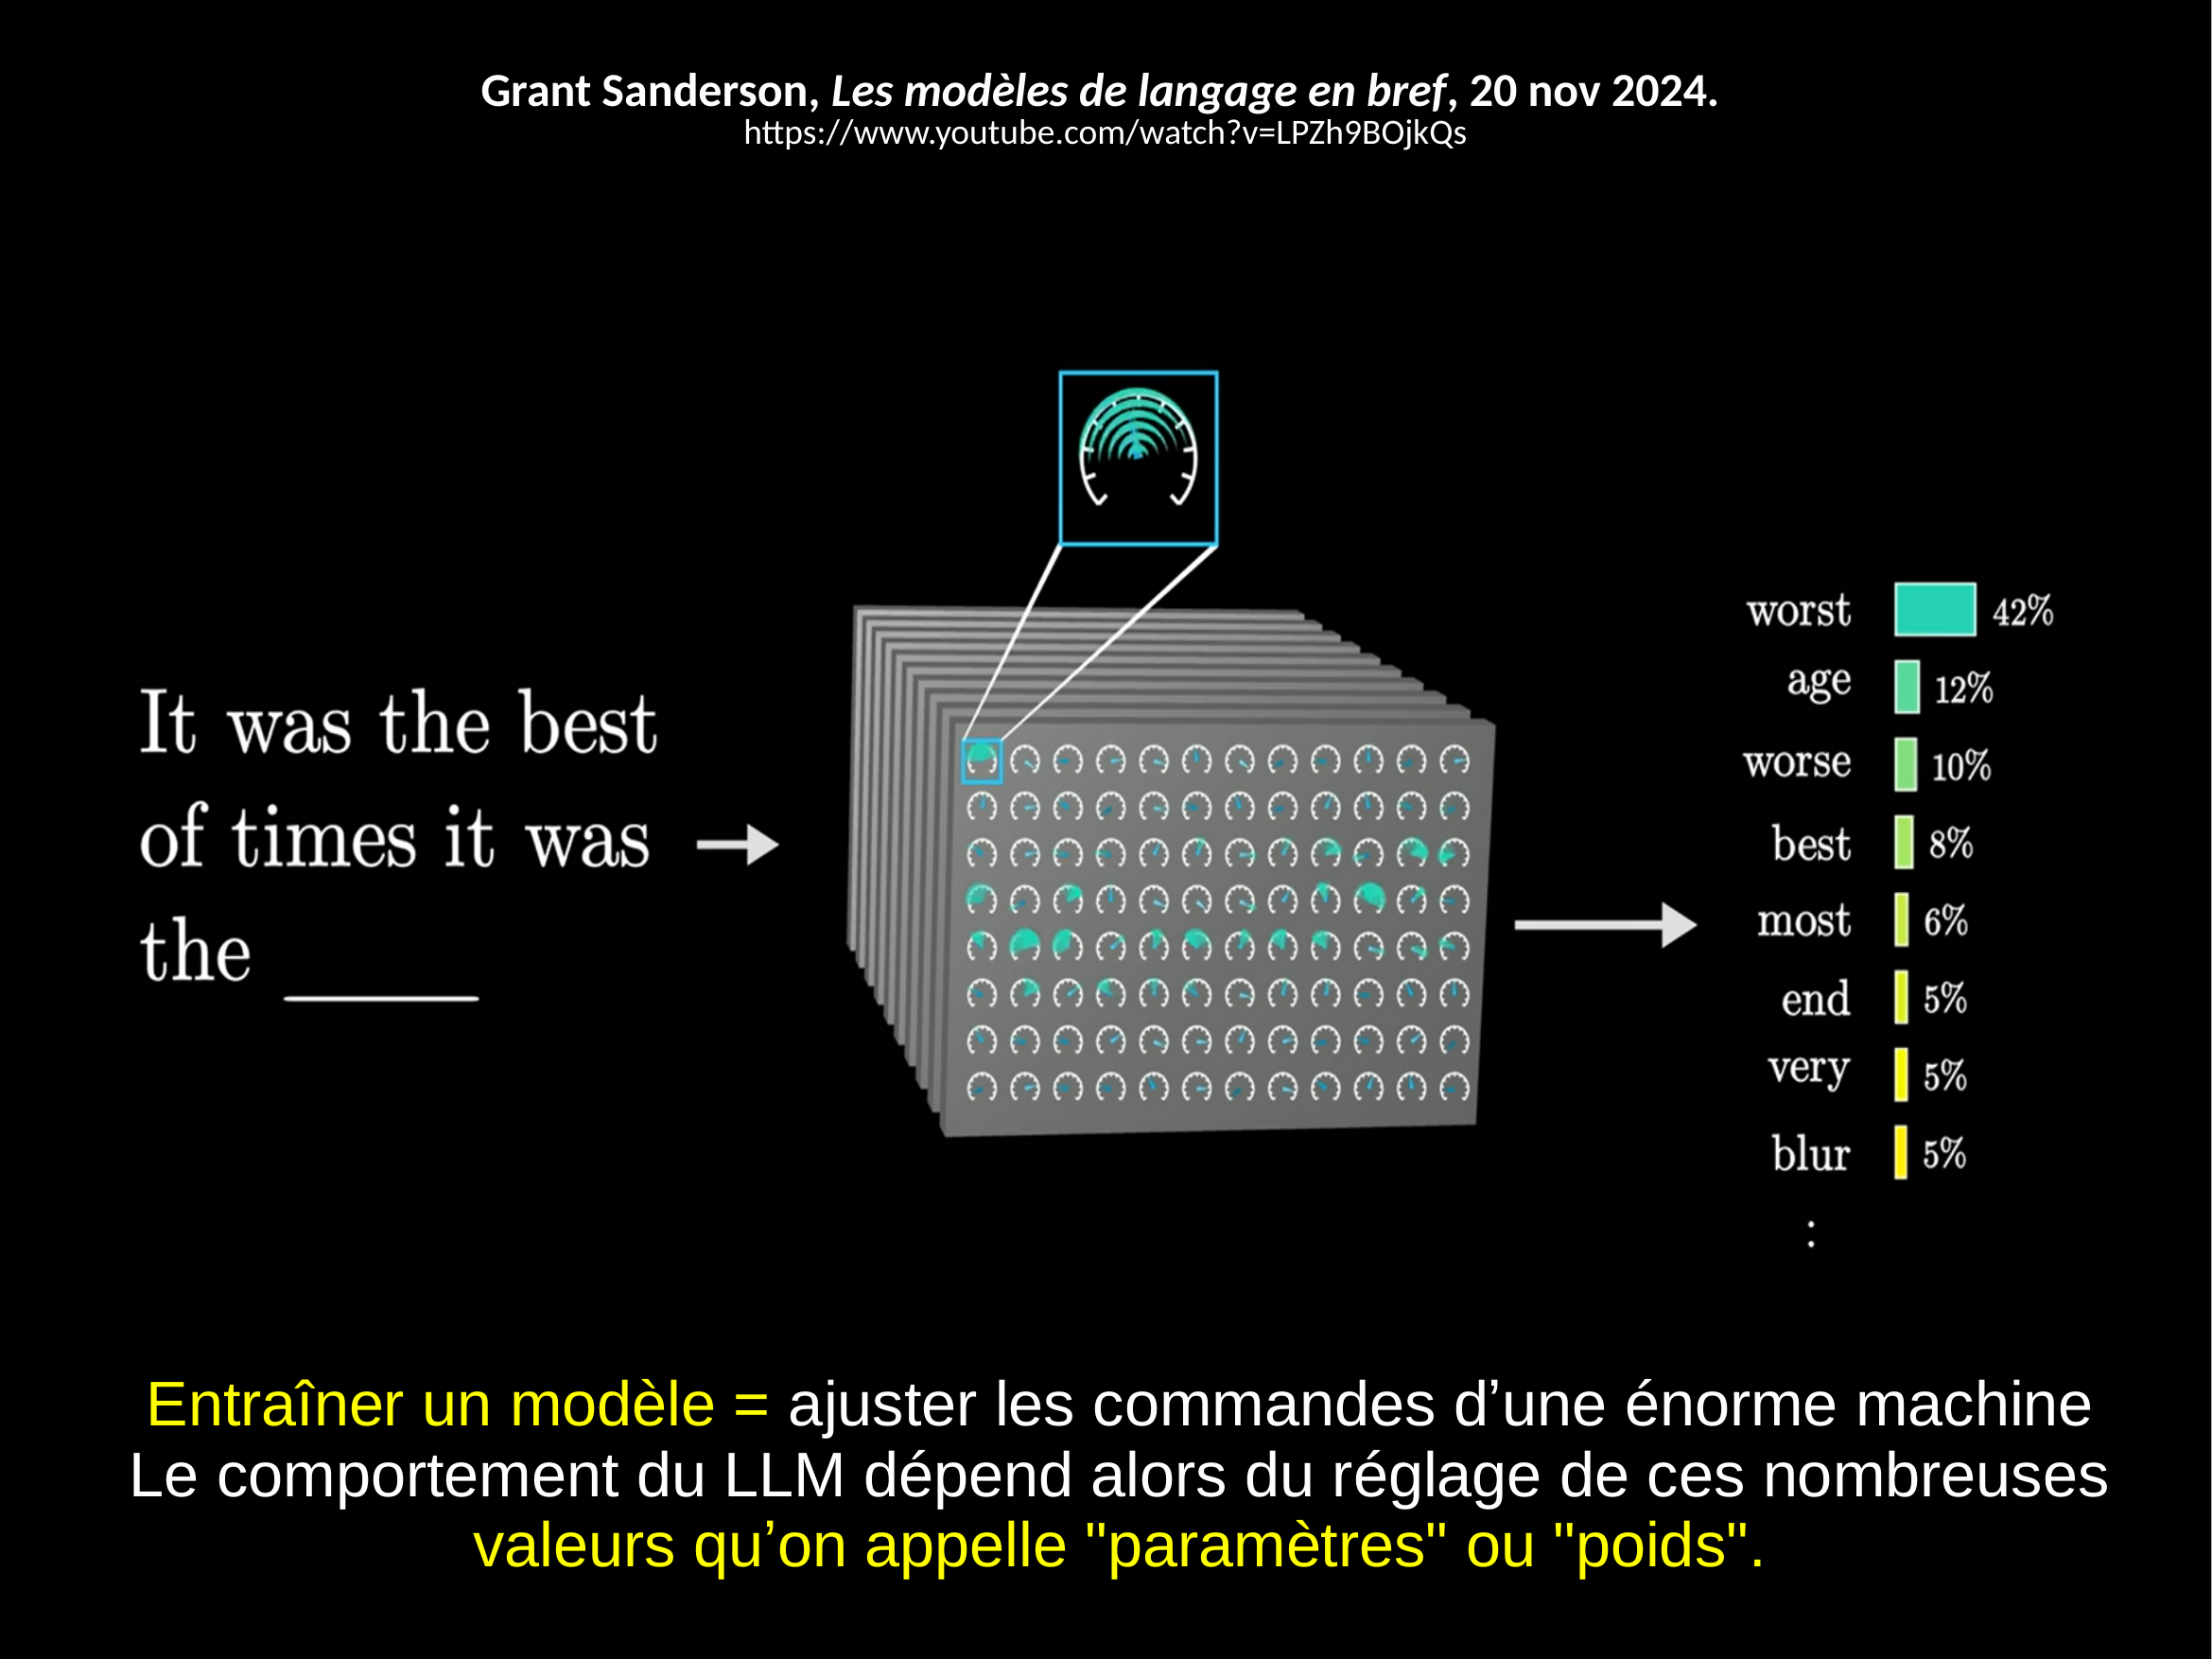

# Grant Sanderson, Les modèles de langage en bref, 20 nov 2024. https://www.youtube.com/watch?v=LPZh9BOjkQs
Entraîner un modèle = ajuster les commandes dʼune énorme machine
Le comportement du LLM dépend alors du réglage de ces nombreuses valeurs quʼon appelle "paramètres" ou "poids".